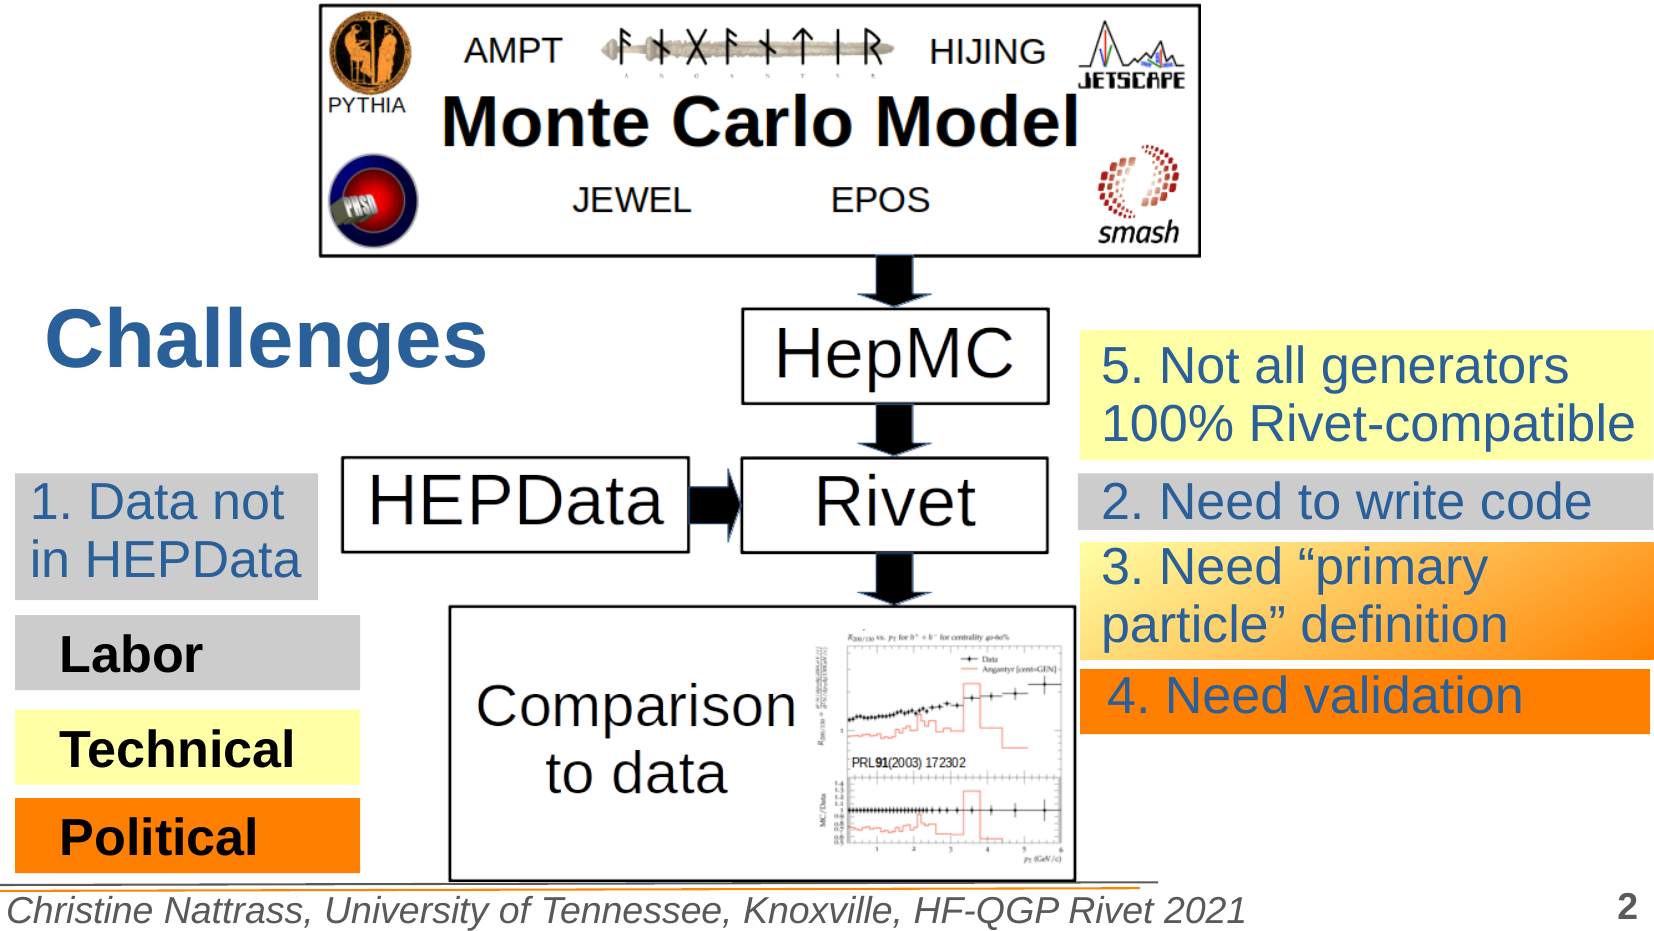

Challenges
5. Not all generators 100% Rivet-compatible
1. Data not in HEPData
2. Need to write code
3. Need “primary particle” definition
Labor
4. Need validation
Technical
Political